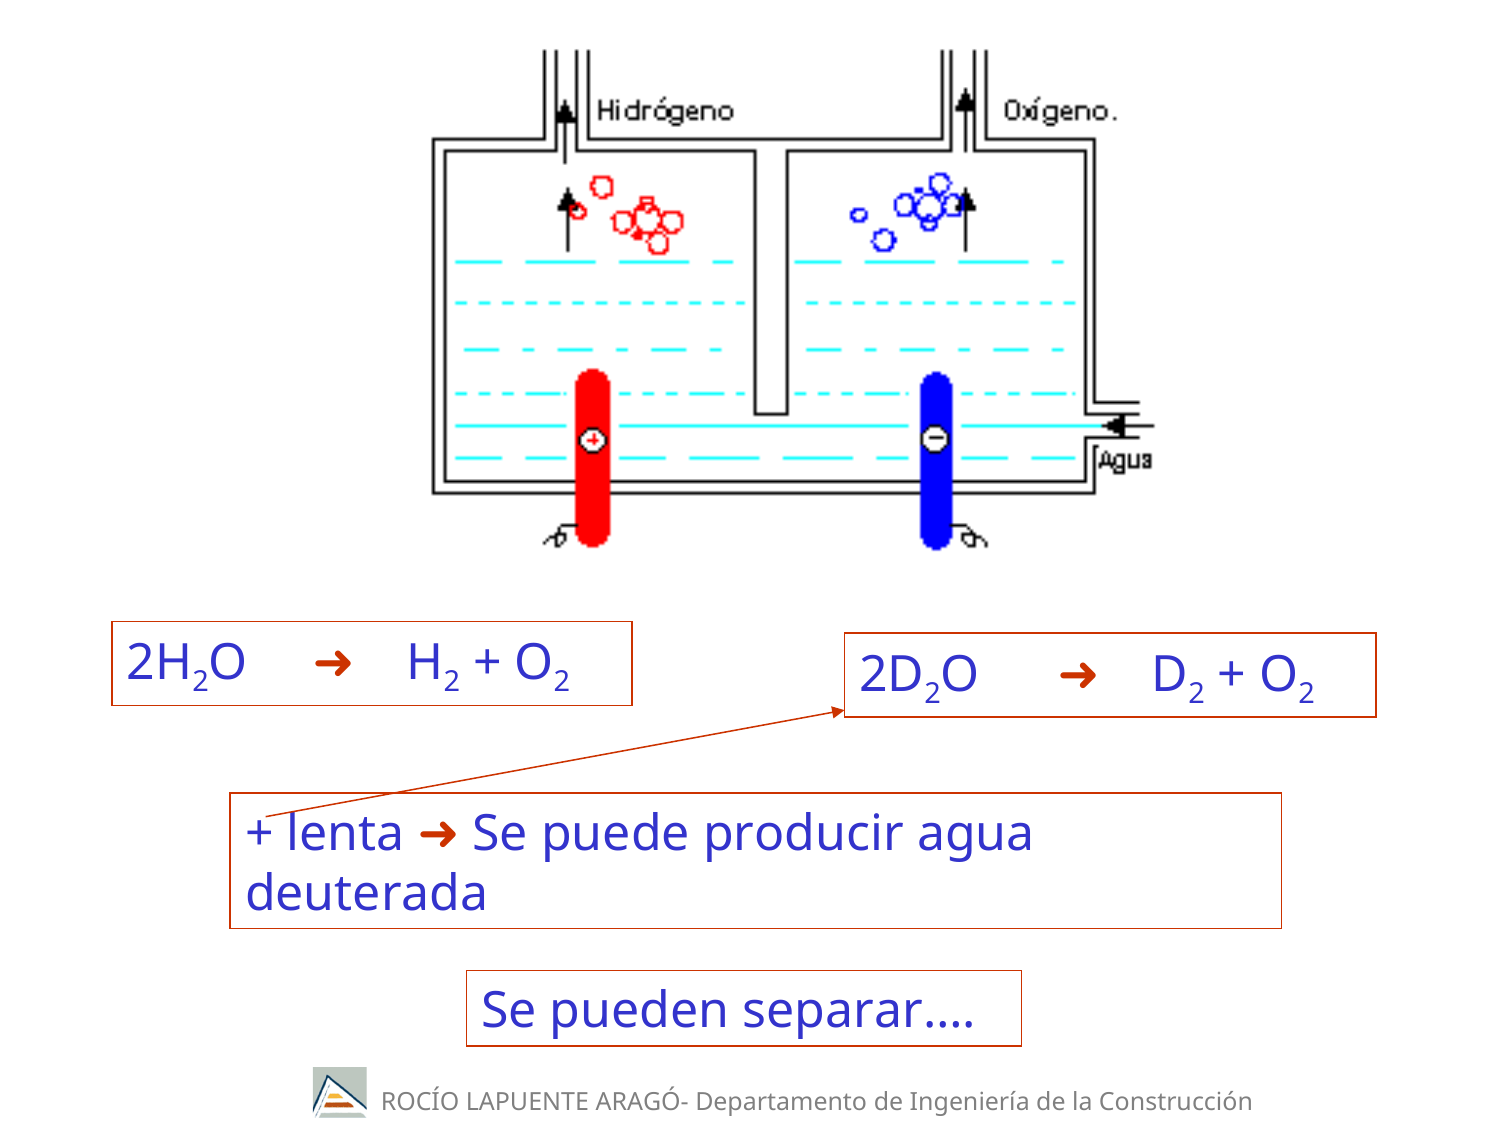

2H2O ➜ H2 + O2
2D2O ➜ D2 + O2
+ lenta ➜ Se puede producir agua deuterada
Se pueden separar….